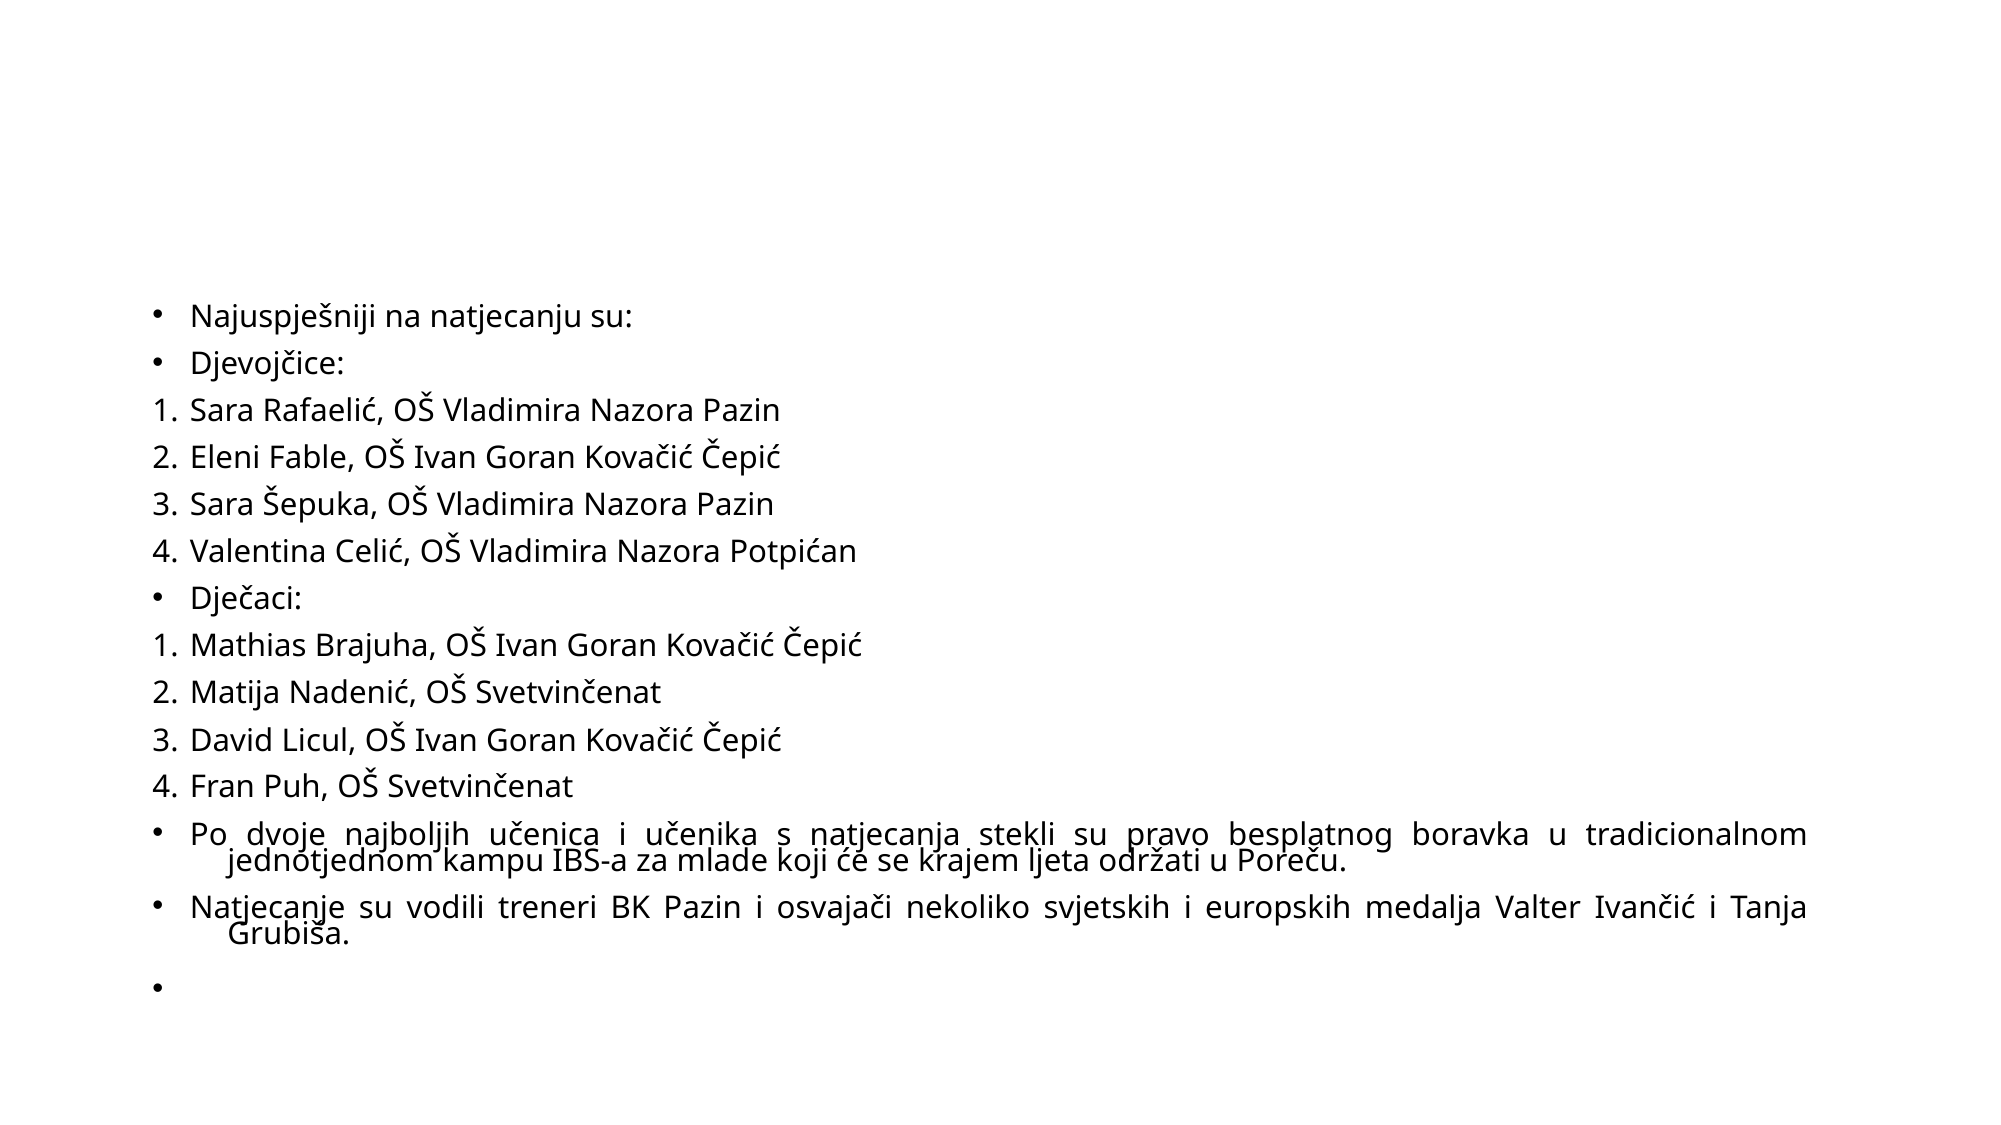

#
Najuspješniji na natjecanju su:
Djevojčice:
Sara Rafaelić, OŠ Vladimira Nazora Pazin
Eleni Fable, OŠ Ivan Goran Kovačić Čepić
Sara Šepuka, OŠ Vladimira Nazora Pazin
Valentina Celić, OŠ Vladimira Nazora Potpićan
Dječaci:
Mathias Brajuha, OŠ Ivan Goran Kovačić Čepić
Matija Nadenić, OŠ Svetvinčenat
David Licul, OŠ Ivan Goran Kovačić Čepić
Fran Puh, OŠ Svetvinčenat
Po dvoje najboljih učenica i učenika s natjecanja stekli su pravo besplatnog boravka u tradicionalnom jednotjednom kampu IBS-a za mlade koji će se krajem ljeta održati u Poreču.
Natjecanje su vodili treneri BK Pazin i osvajači nekoliko svjetskih i europskih medalja Valter Ivančić i Tanja Grubiša.